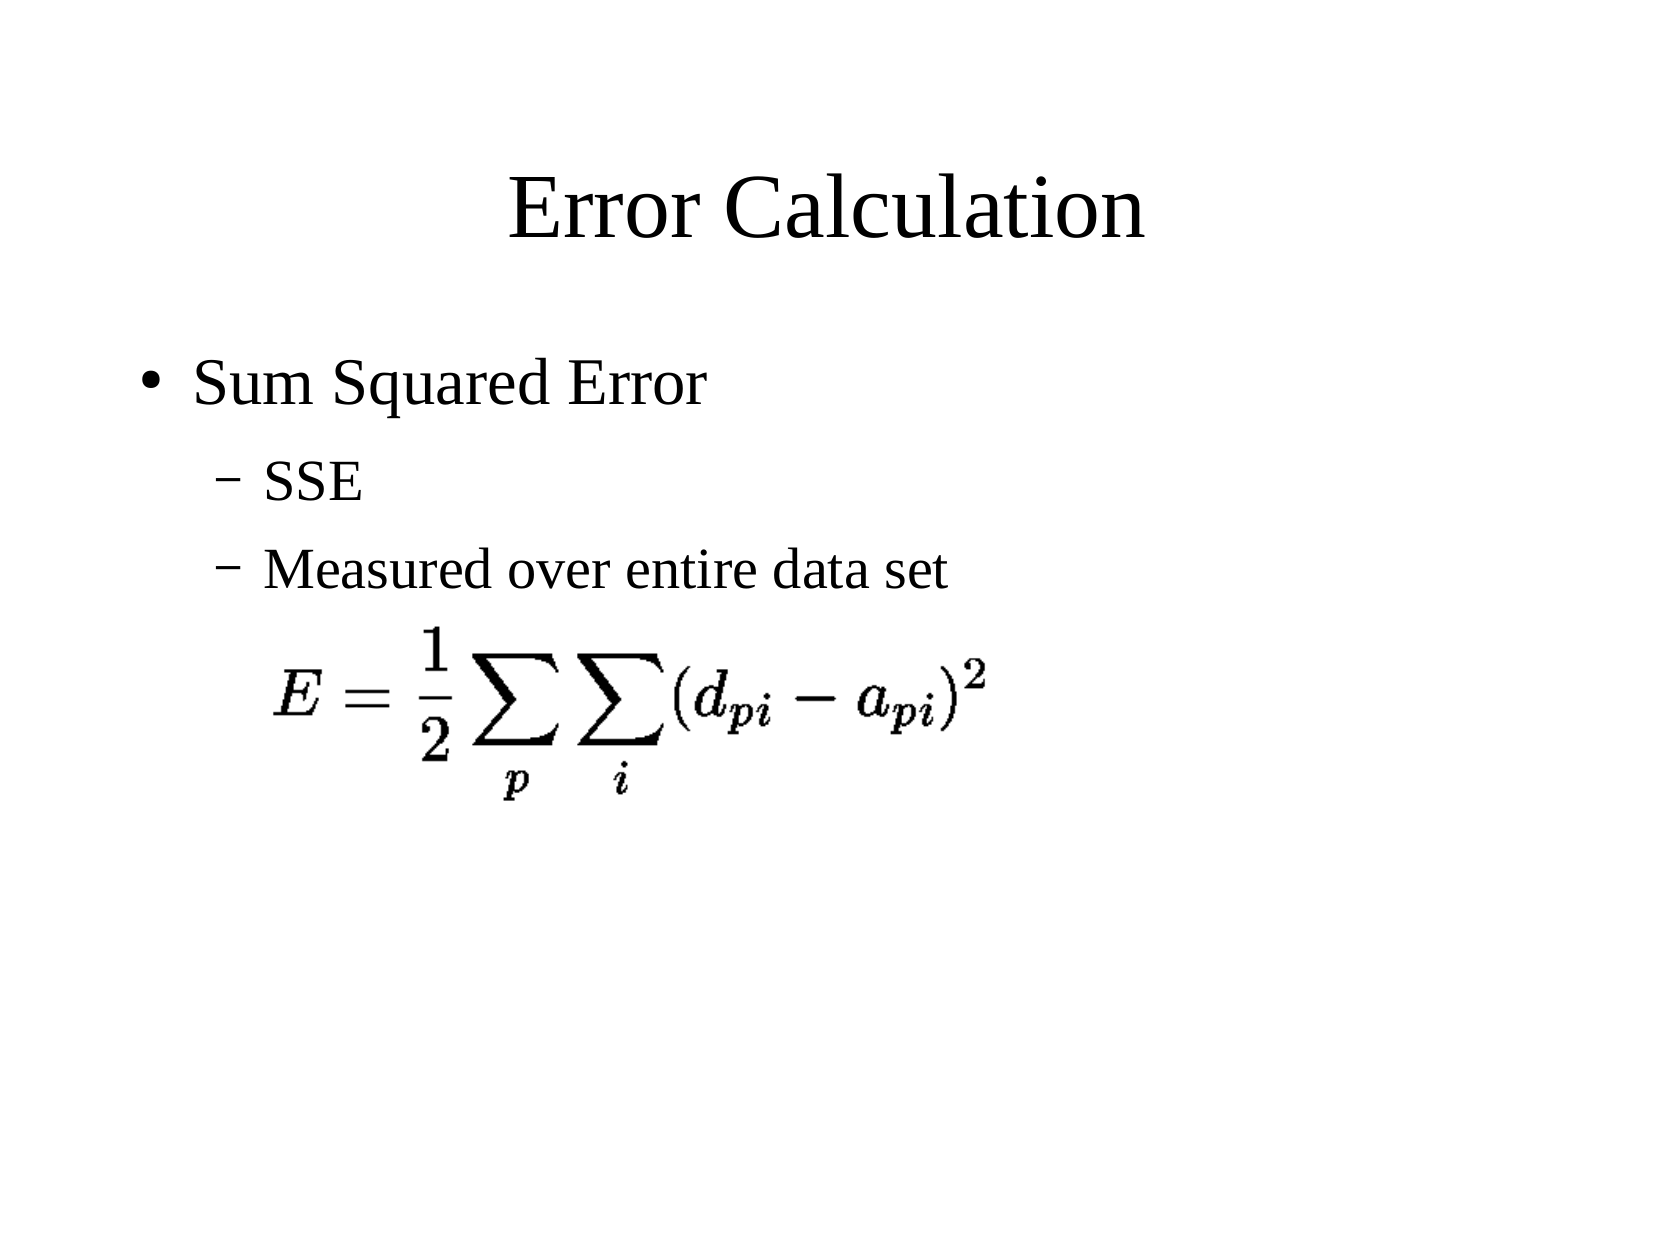

# Error Calculation
Sum Squared Error
SSE
Measured over entire data set